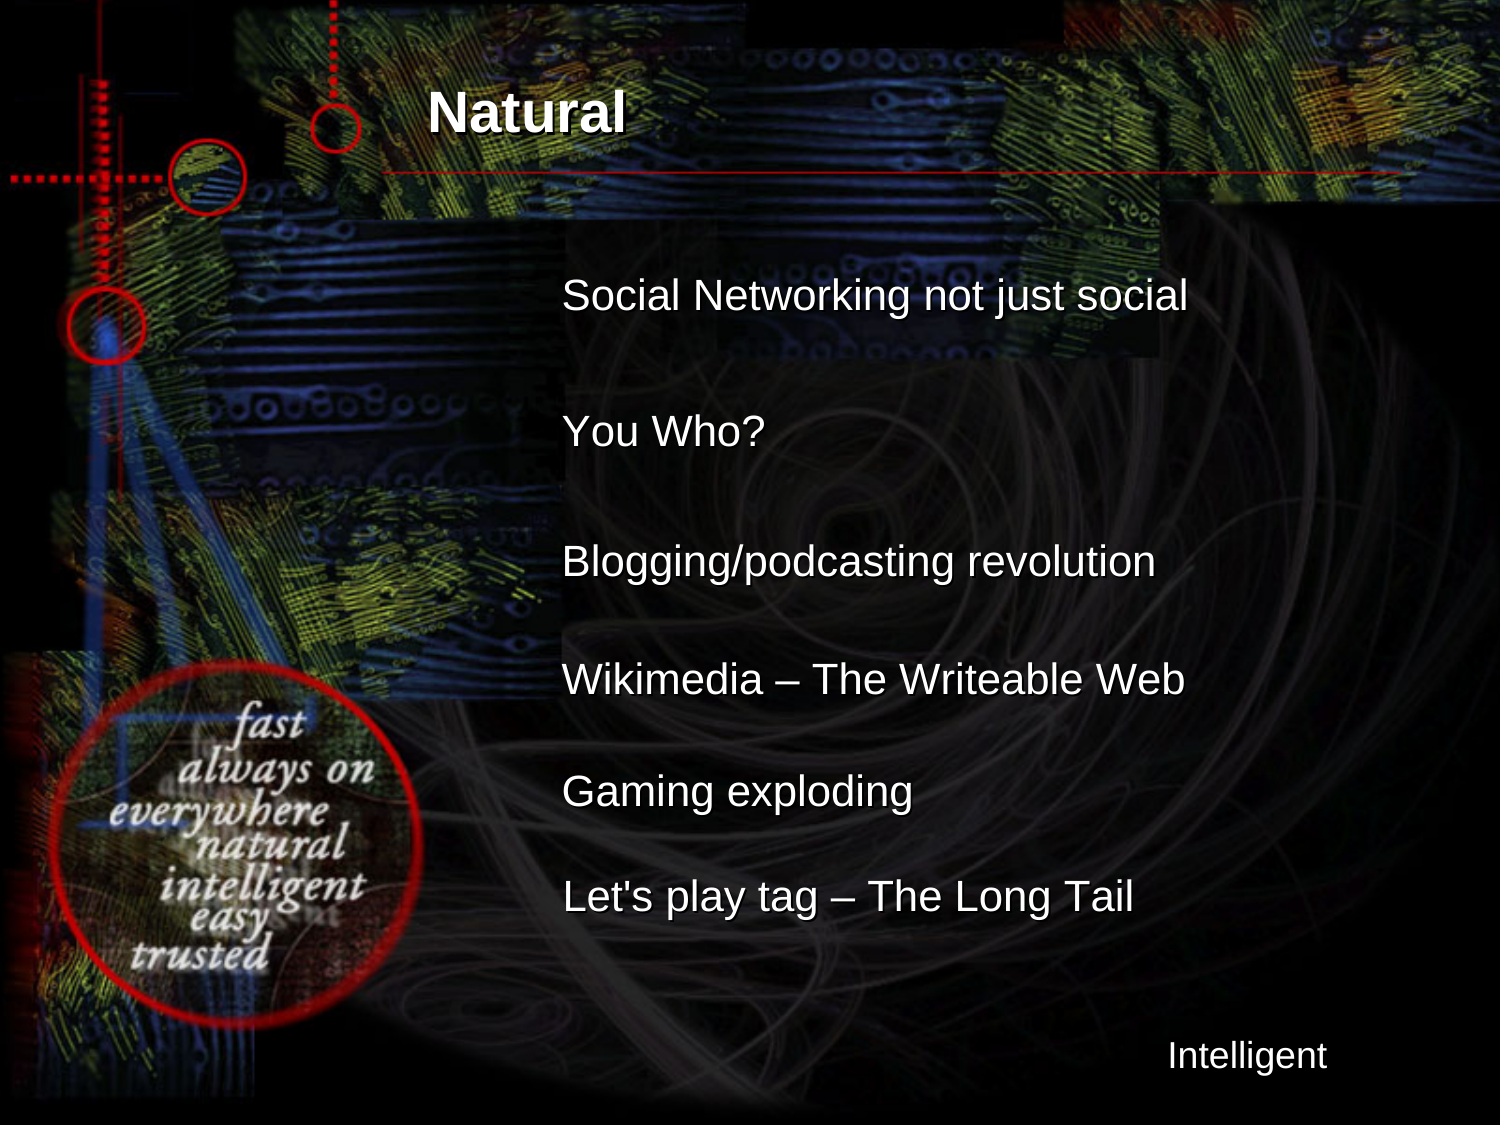

# Natural
Social Networking not just social
You Who?
Blogging/podcasting revolution
Wikimedia – The Writeable Web
Gaming exploding
Let's play tag – The Long Tail
Intelligent